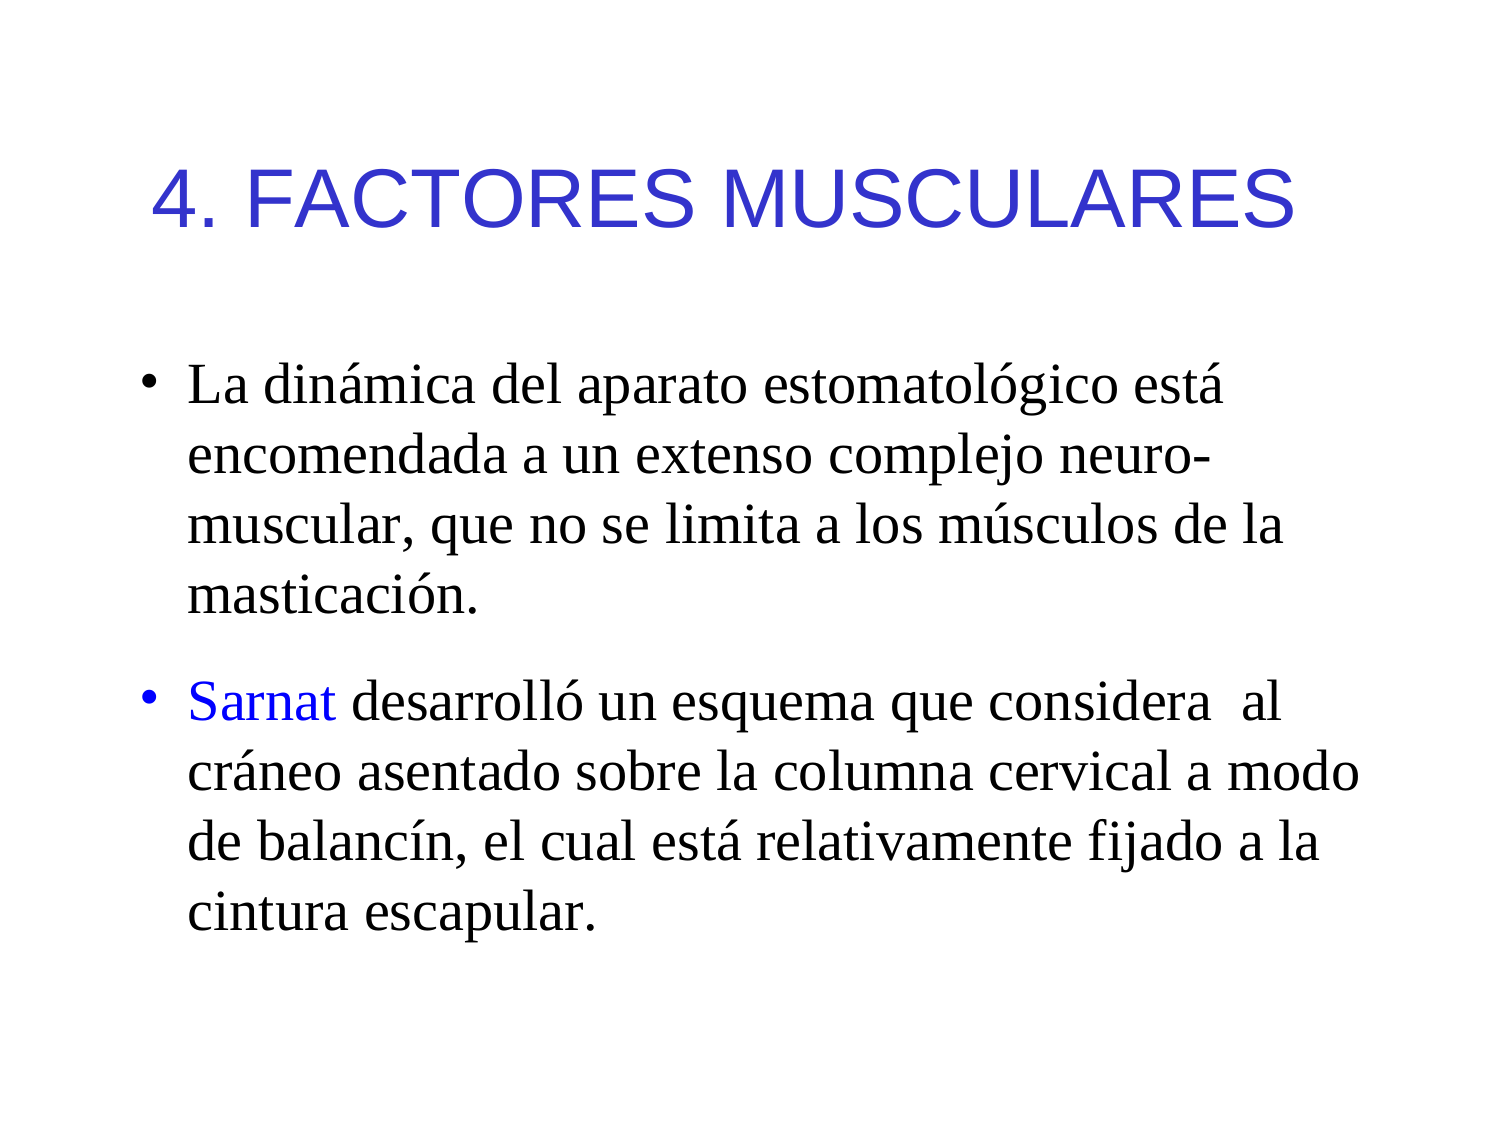

# 4. FACTORES MUSCULARES
La dinámica del aparato estomatológico está encomendada a un extenso complejo neuro-muscular, que no se limita a los músculos de la masticación.
Sarnat desarrolló un esquema que considera al cráneo asentado sobre la columna cervical a modo de balancín, el cual está relativamente fijado a la cintura escapular.